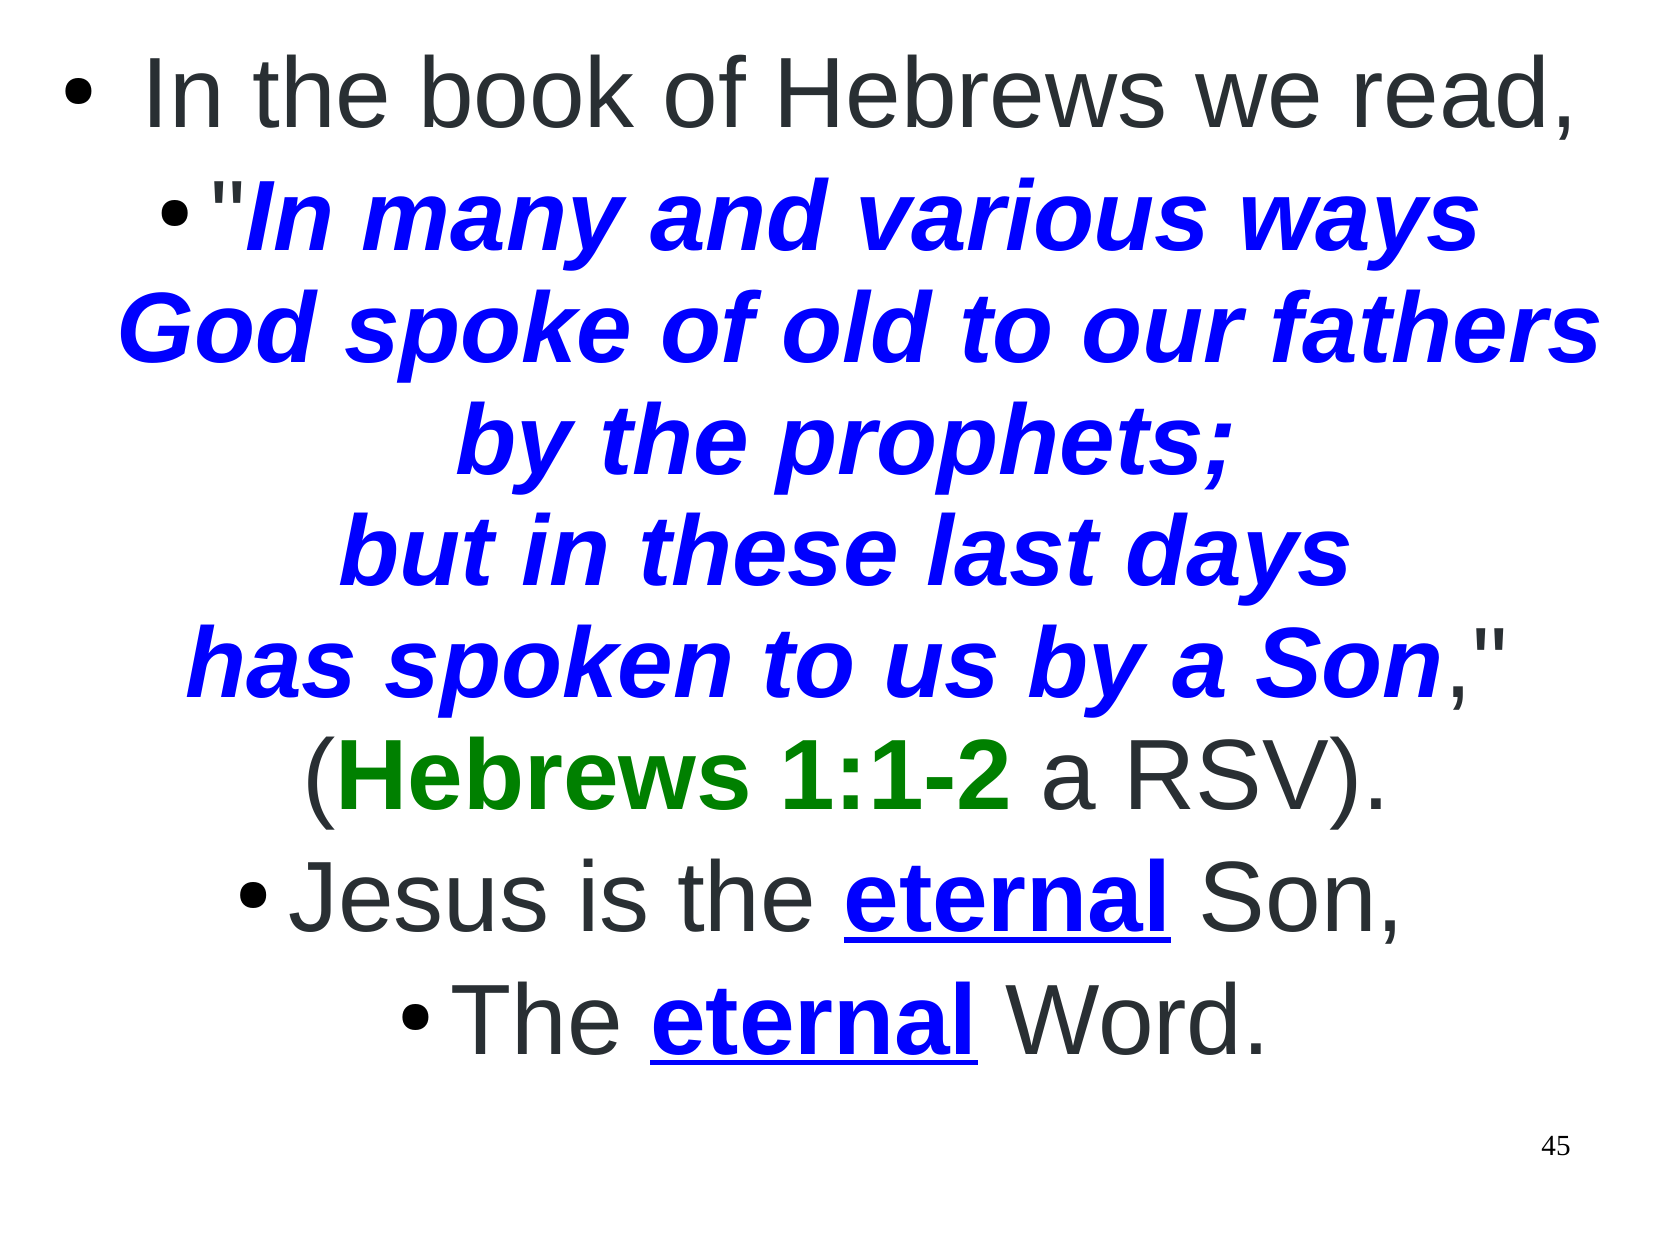

# In the book of Hebrews we read,
"In many and various ways
God spoke of old to our fathers by the prophets;
but in these last days
has spoken to us by a Son,"
(Hebrews 1:1-2 a RSV).
Jesus is the eternal Son,
The eternal Word.
45